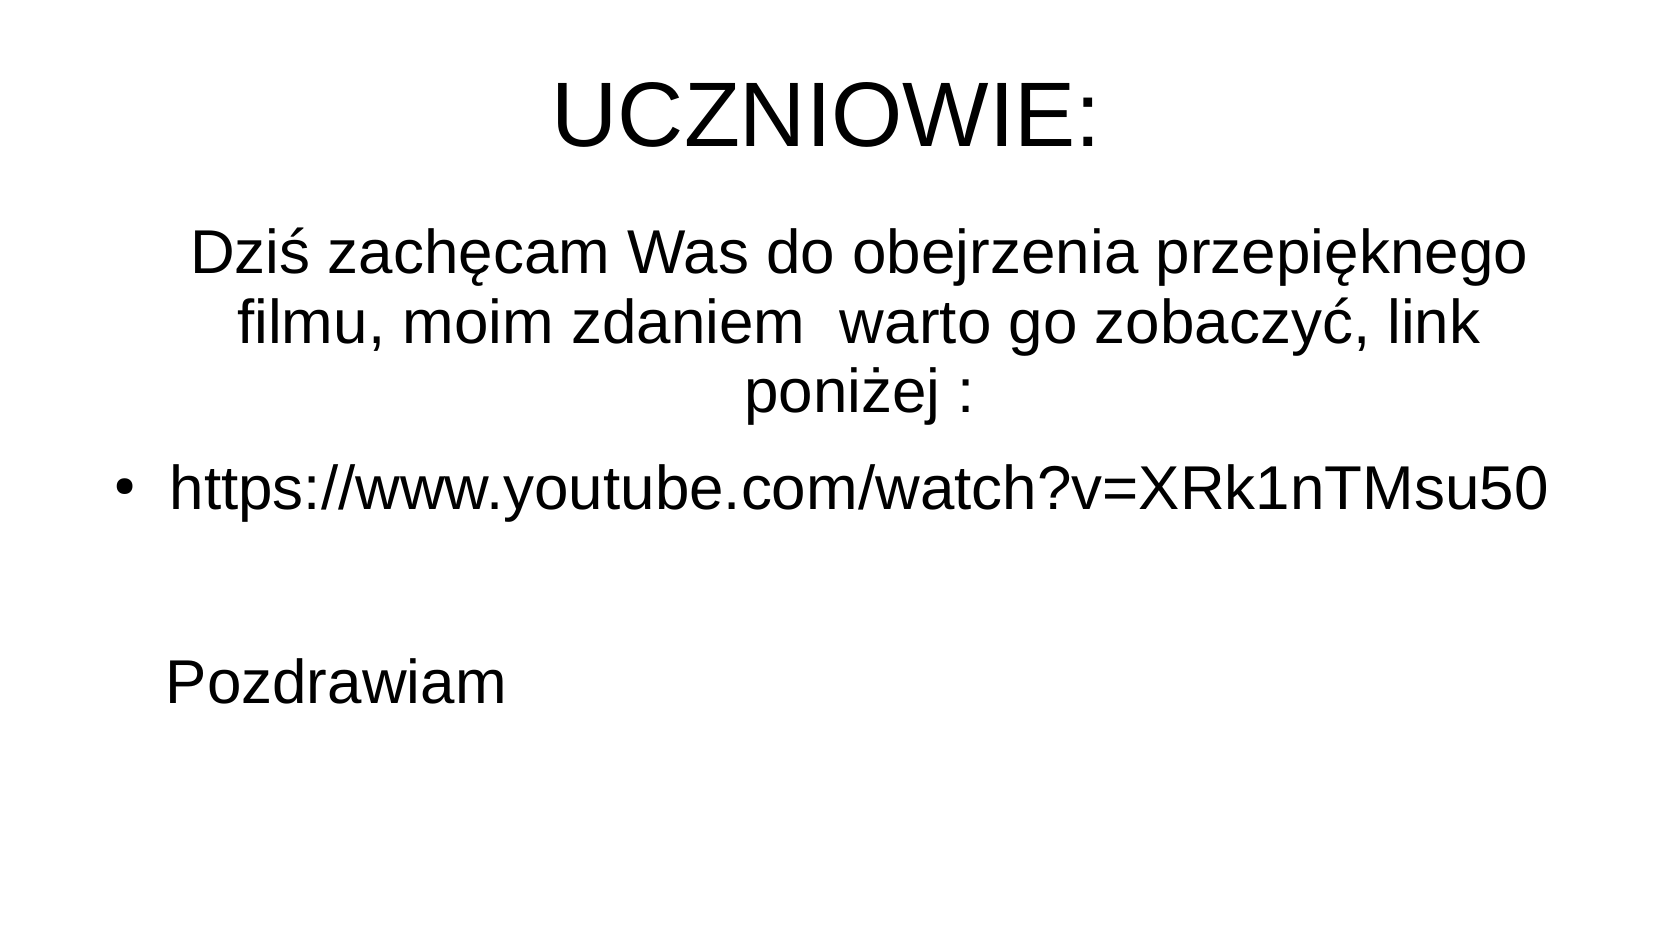

# UCZNIOWIE:
Dziś zachęcam Was do obejrzenia przepięknego filmu, moim zdaniem warto go zobaczyć, link poniżej :
https://www.youtube.com/watch?v=XRk1nTMsu50
 Pozdrawiam